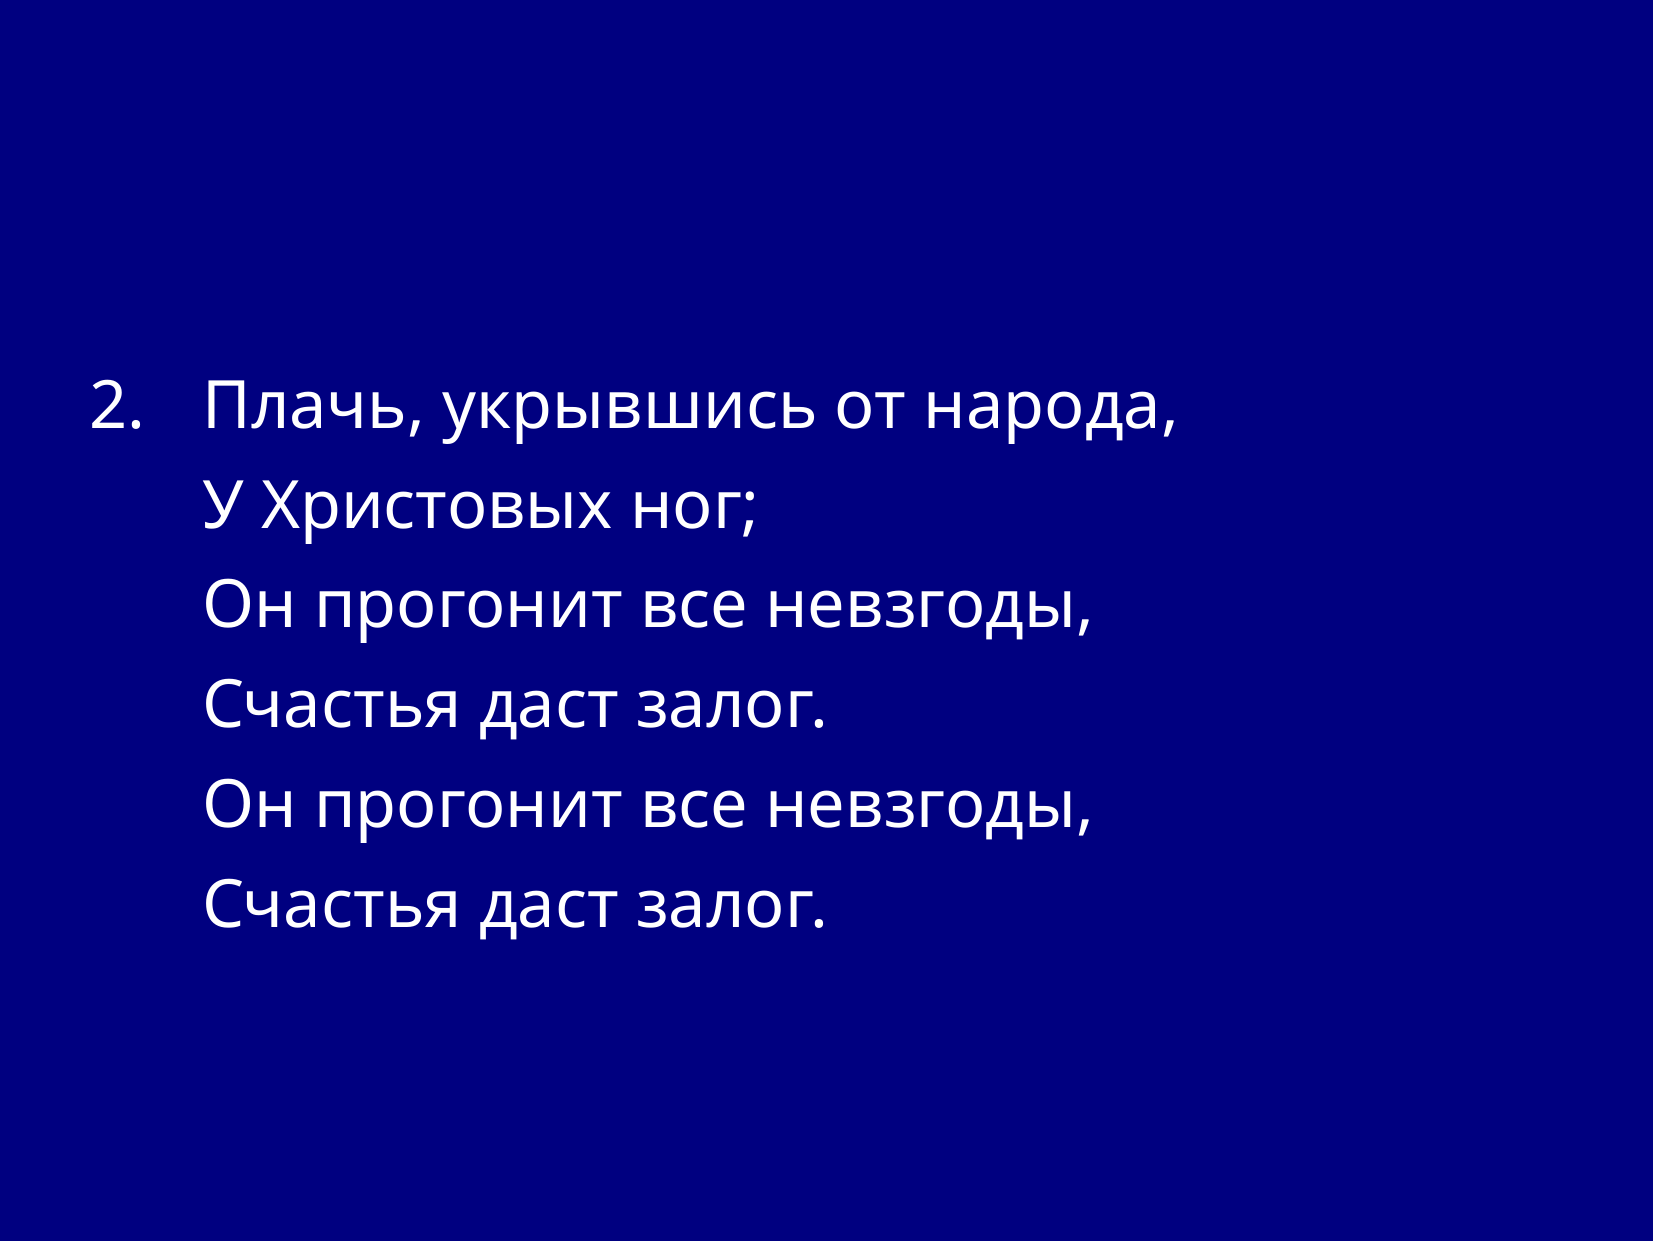

2.	Плачь, укрывшись от народа,
	У Христовых ног;
	Он прогонит все невзгоды,
	Счастья даст залог.
	Он прогонит все невзгоды,
	Счастья даст залог.